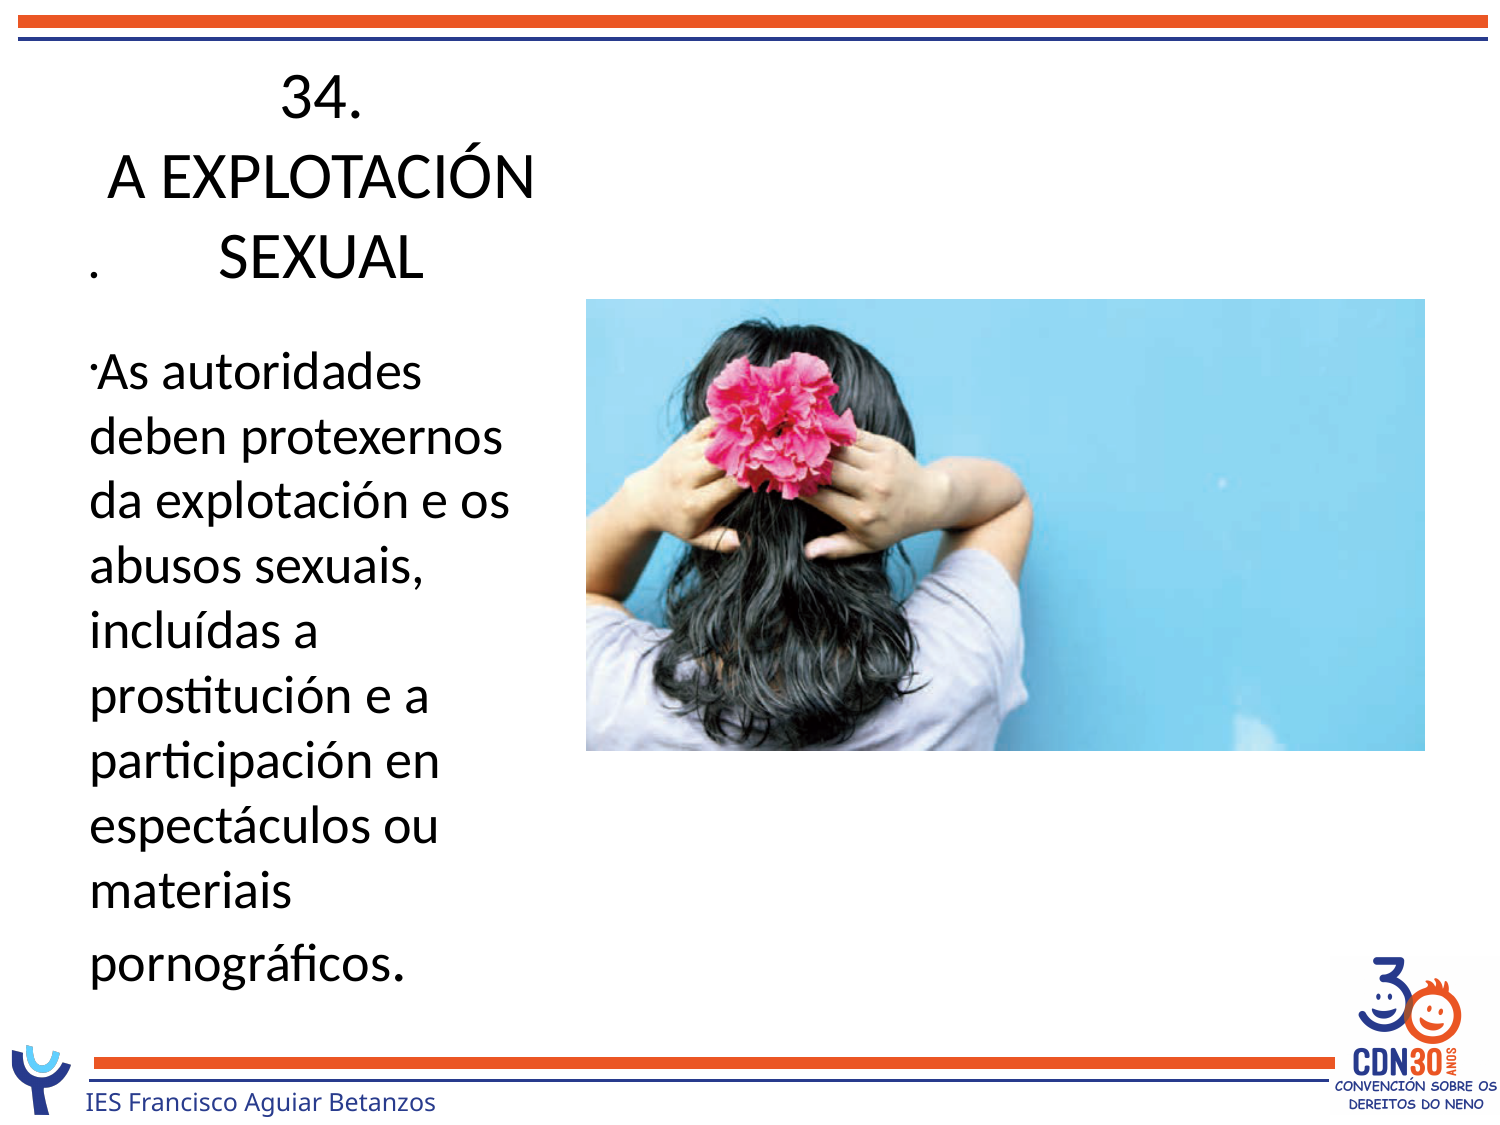

# 34. A EXPLOTACIÓN SEXUAL
As autoridades deben protexernos da explotación e os abusos sexuais, incluídas a prostitución e a participación en espectáculos ou materiais pornográficos.